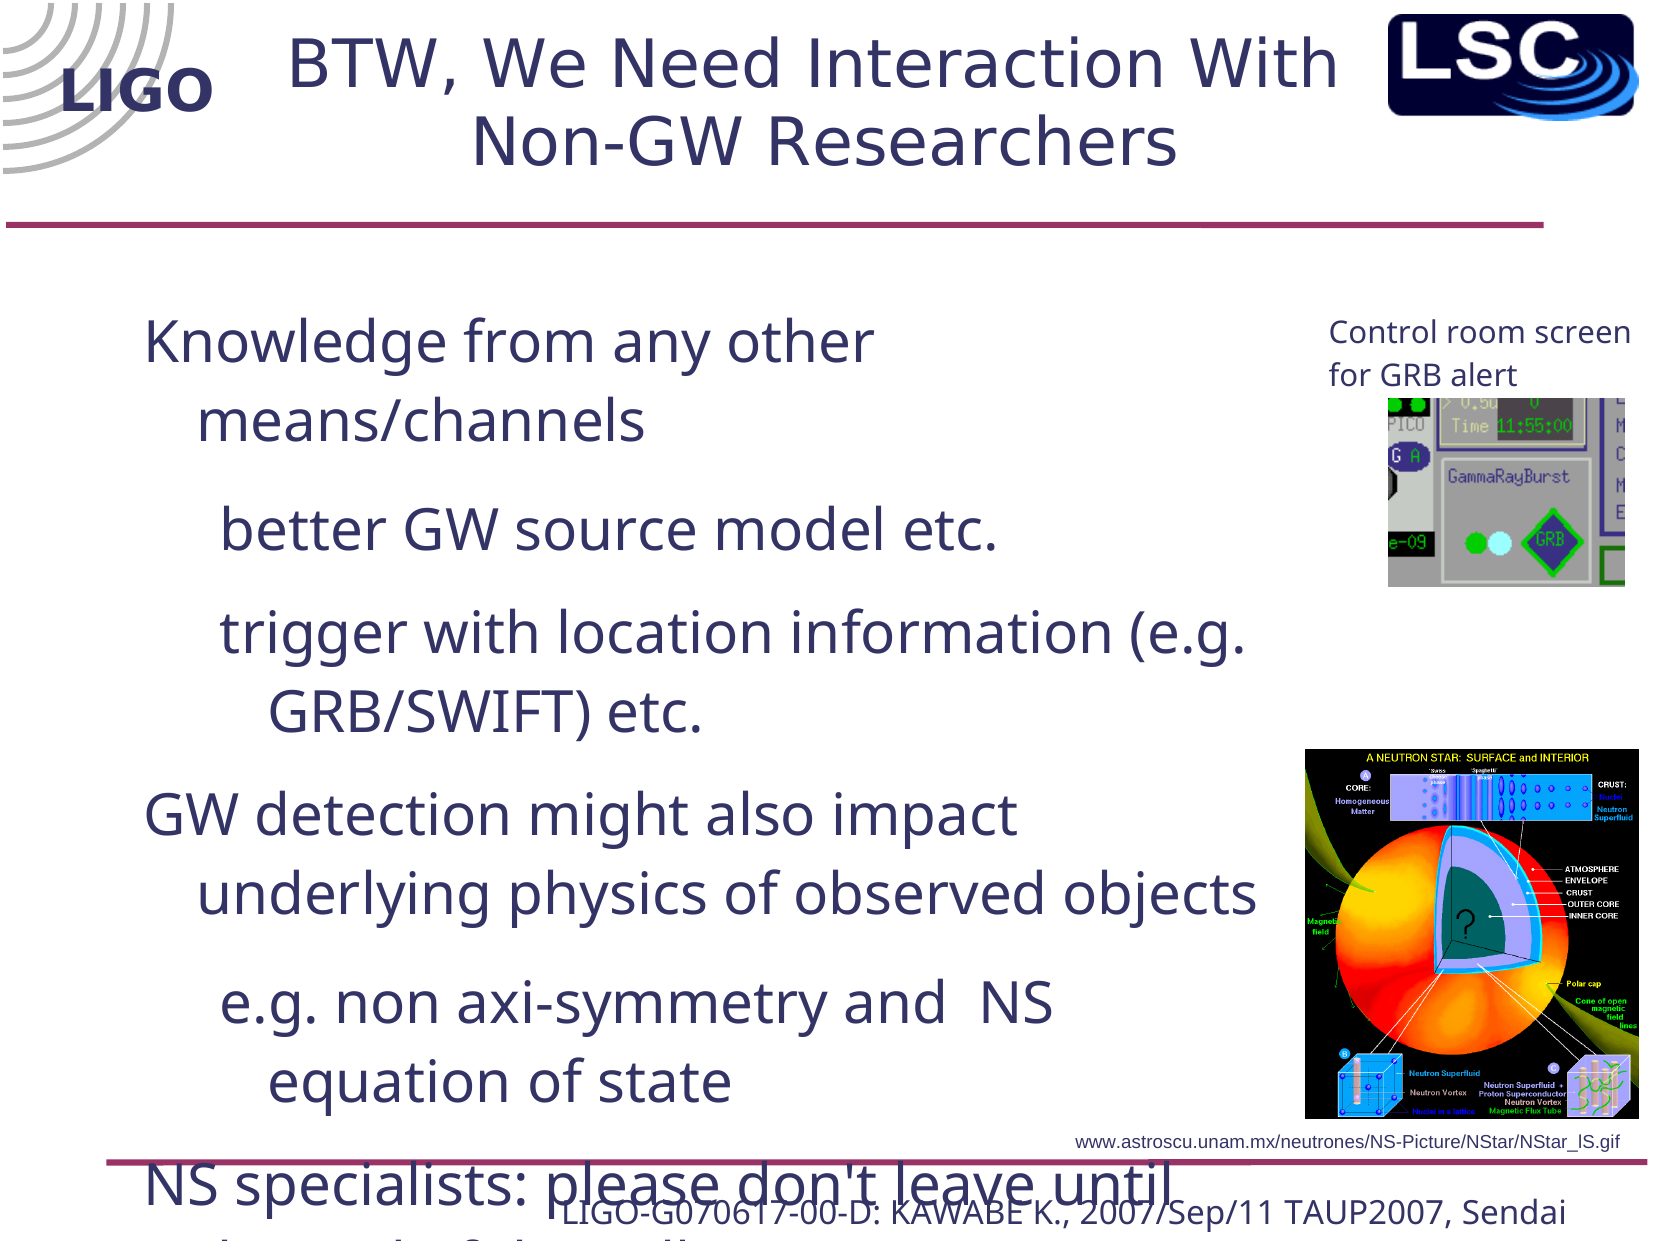

# BTW, We Need Interaction With Non-GW Researchers
Knowledge from any other means/channels
better GW source model etc.
trigger with location information (e.g. GRB/SWIFT) etc.
GW detection might also impact underlying physics of observed objects
e.g. non axi-symmetry and NS equation of state
NS specialists: please don't leave until the end of this talk (conference ad alert!).
Control room screen for GRB alert
www.astroscu.unam.mx/neutrones/NS-Picture/NStar/NStar_lS.gif